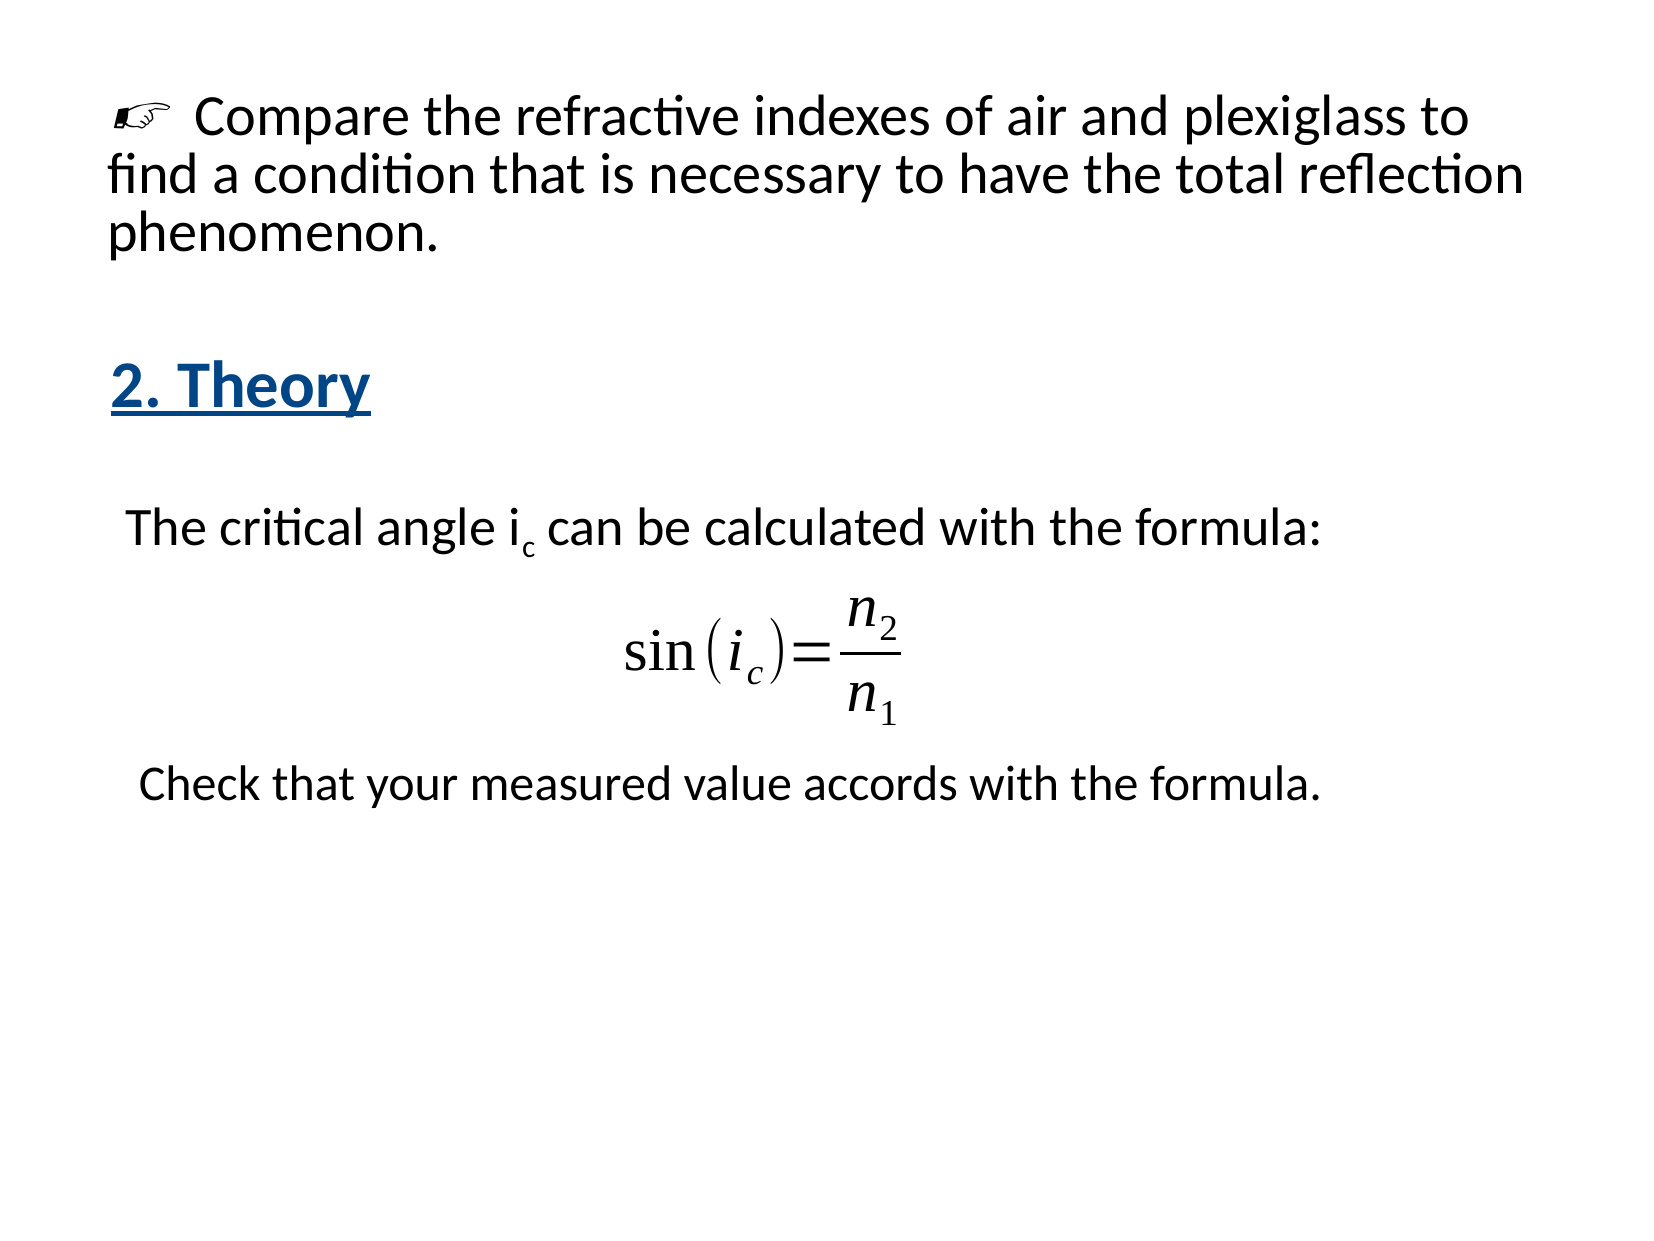

 Compare the refractive indexes of air and plexiglass to find a condition that is necessary to have the total reflection phenomenon.
2. Theory
The critical angle ic can be calculated with the formula:
Check that your measured value accords with the formula.